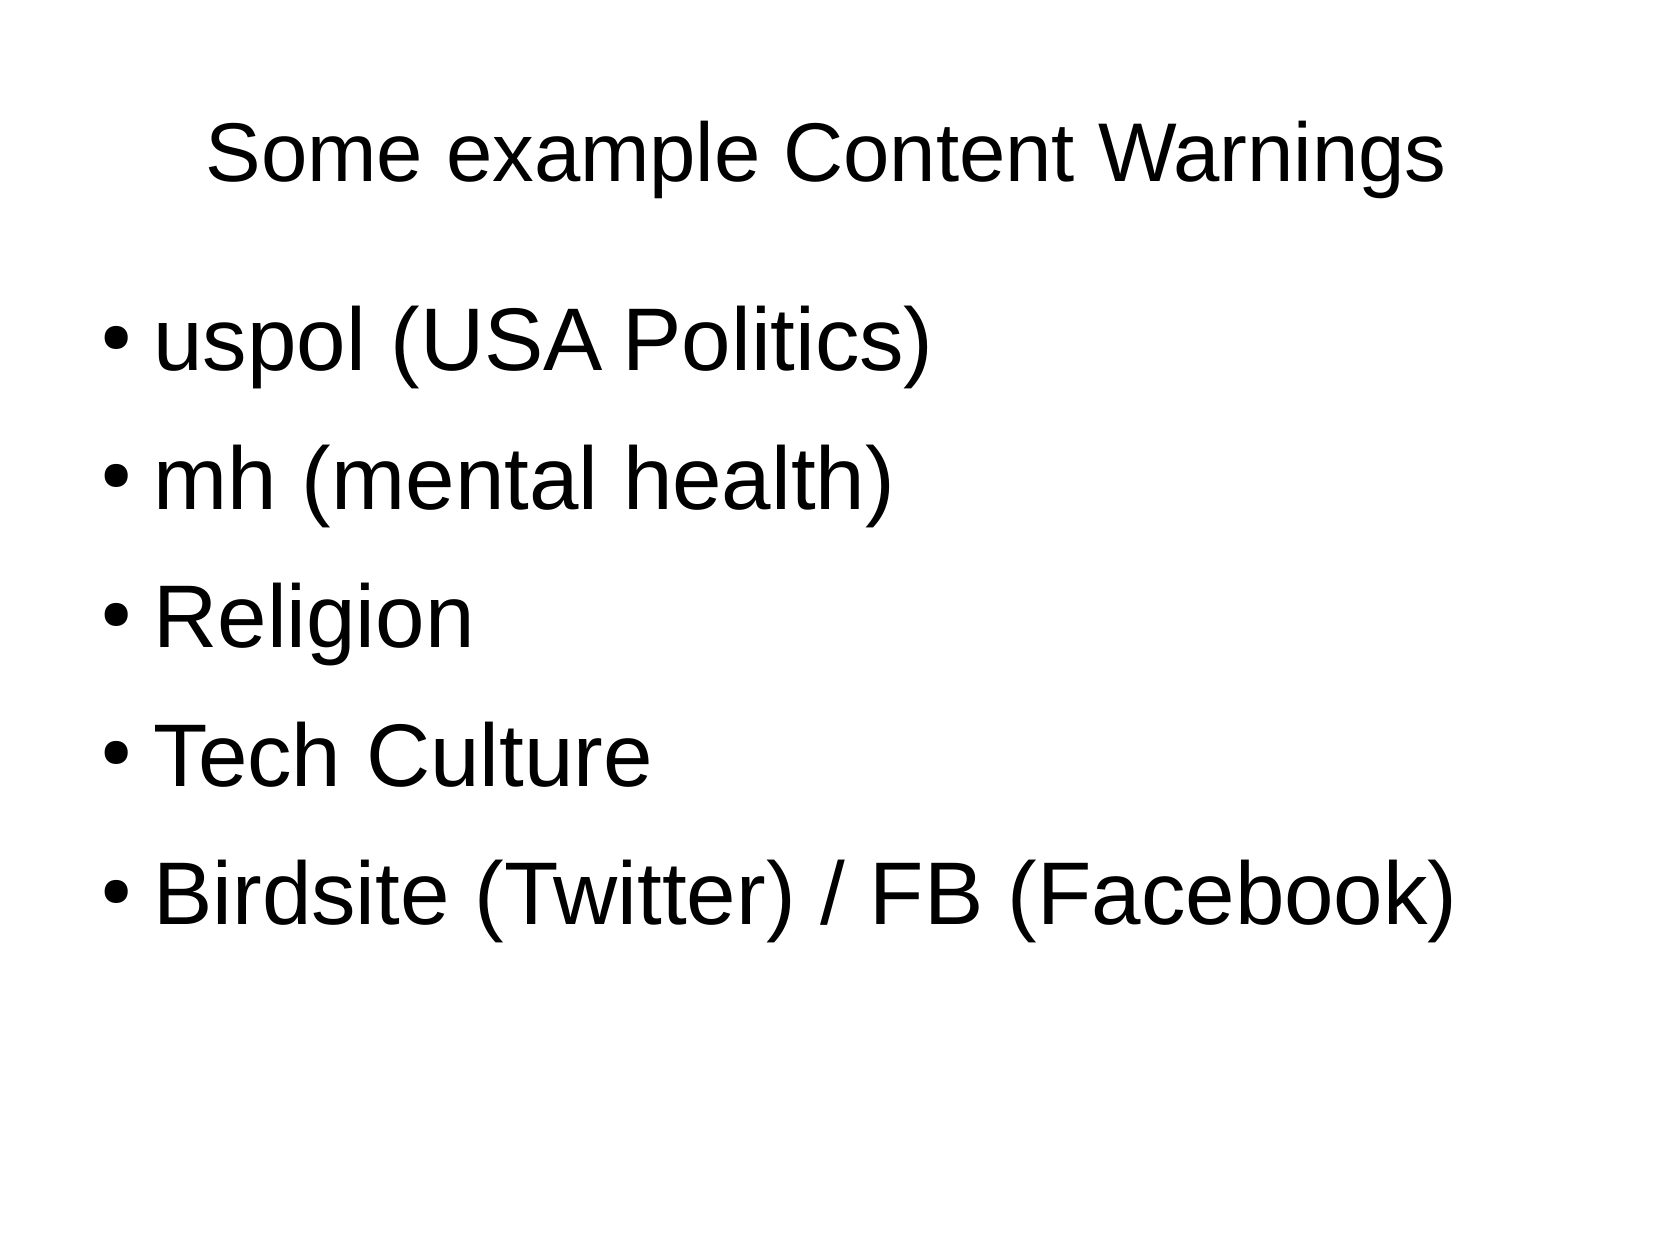

# Some example Content Warnings
uspol (USA Politics)
mh (mental health)
Religion
Tech Culture
Birdsite (Twitter) / FB (Facebook)